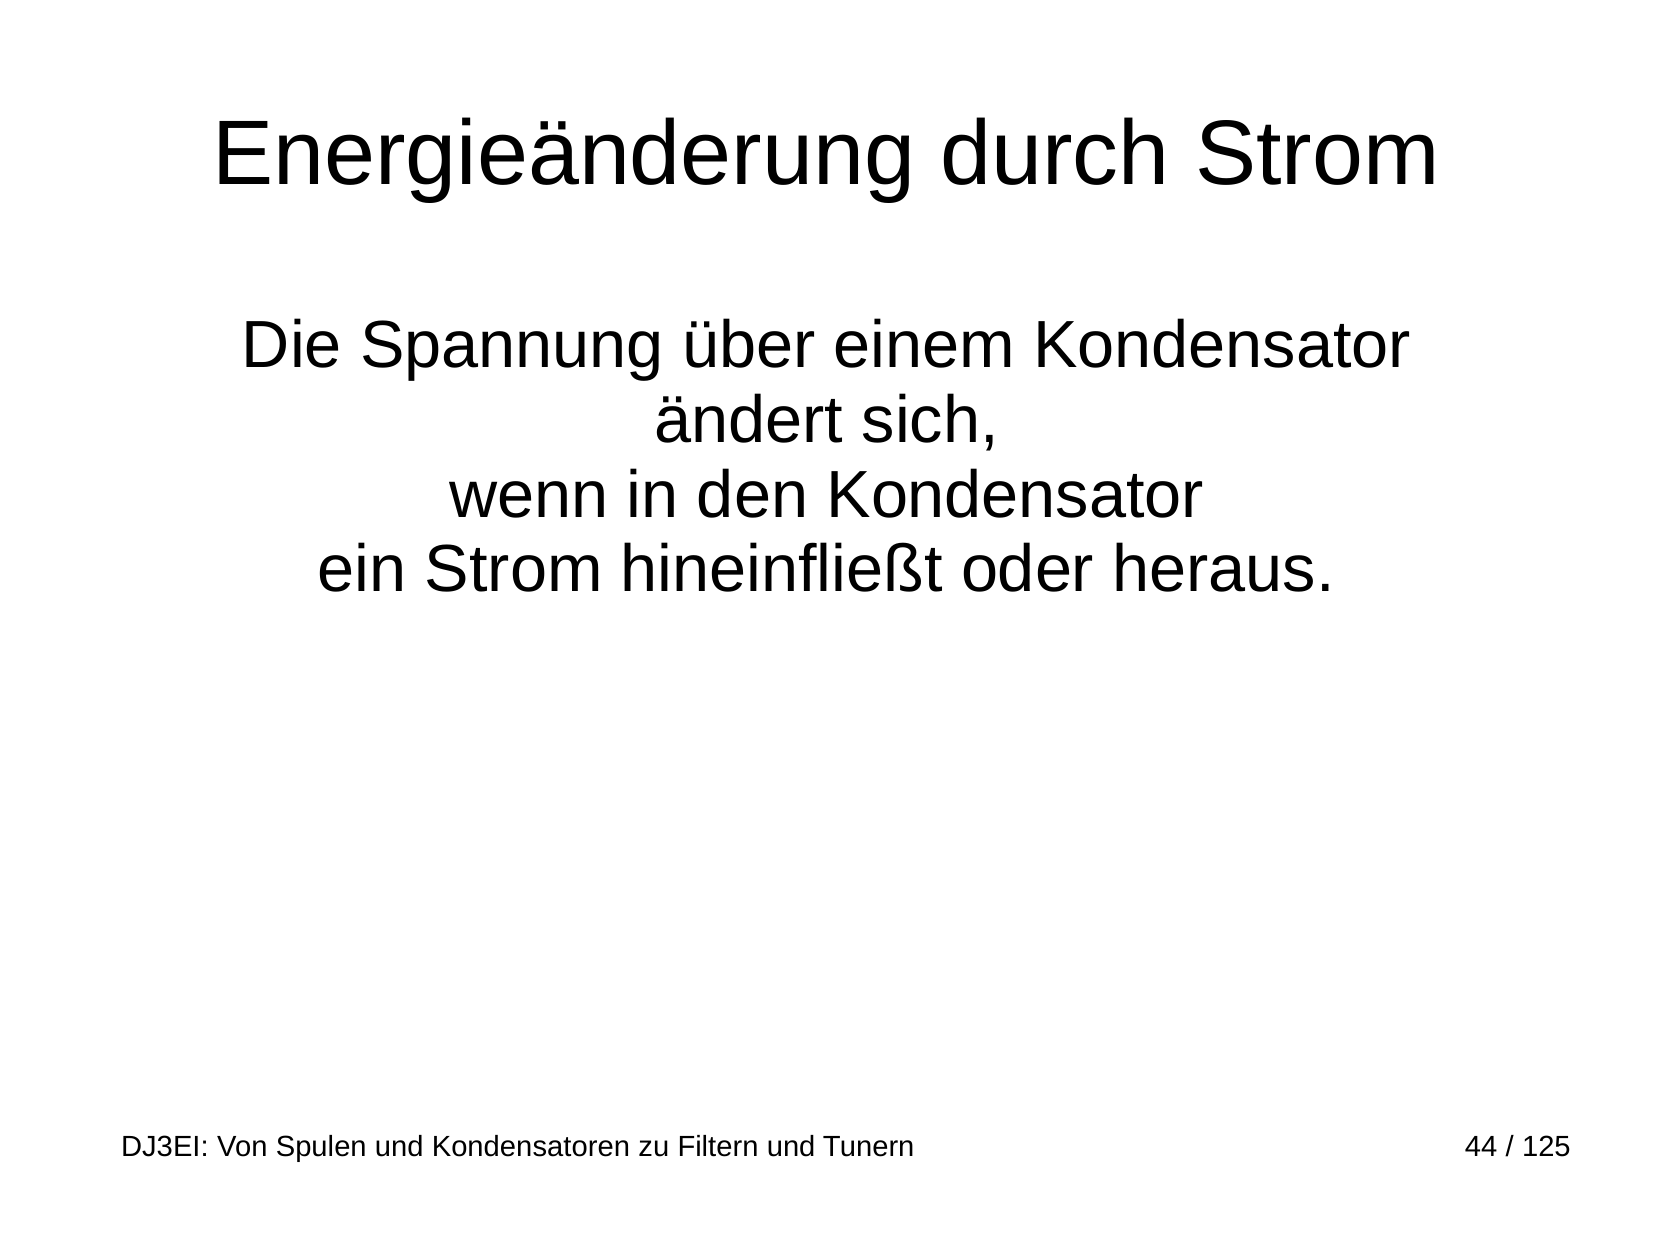

# Energieänderung durch Strom
Die Spannung über einem Kondensator
ändert sich,
wenn in den Kondensator
ein Strom hineinfließt oder heraus.